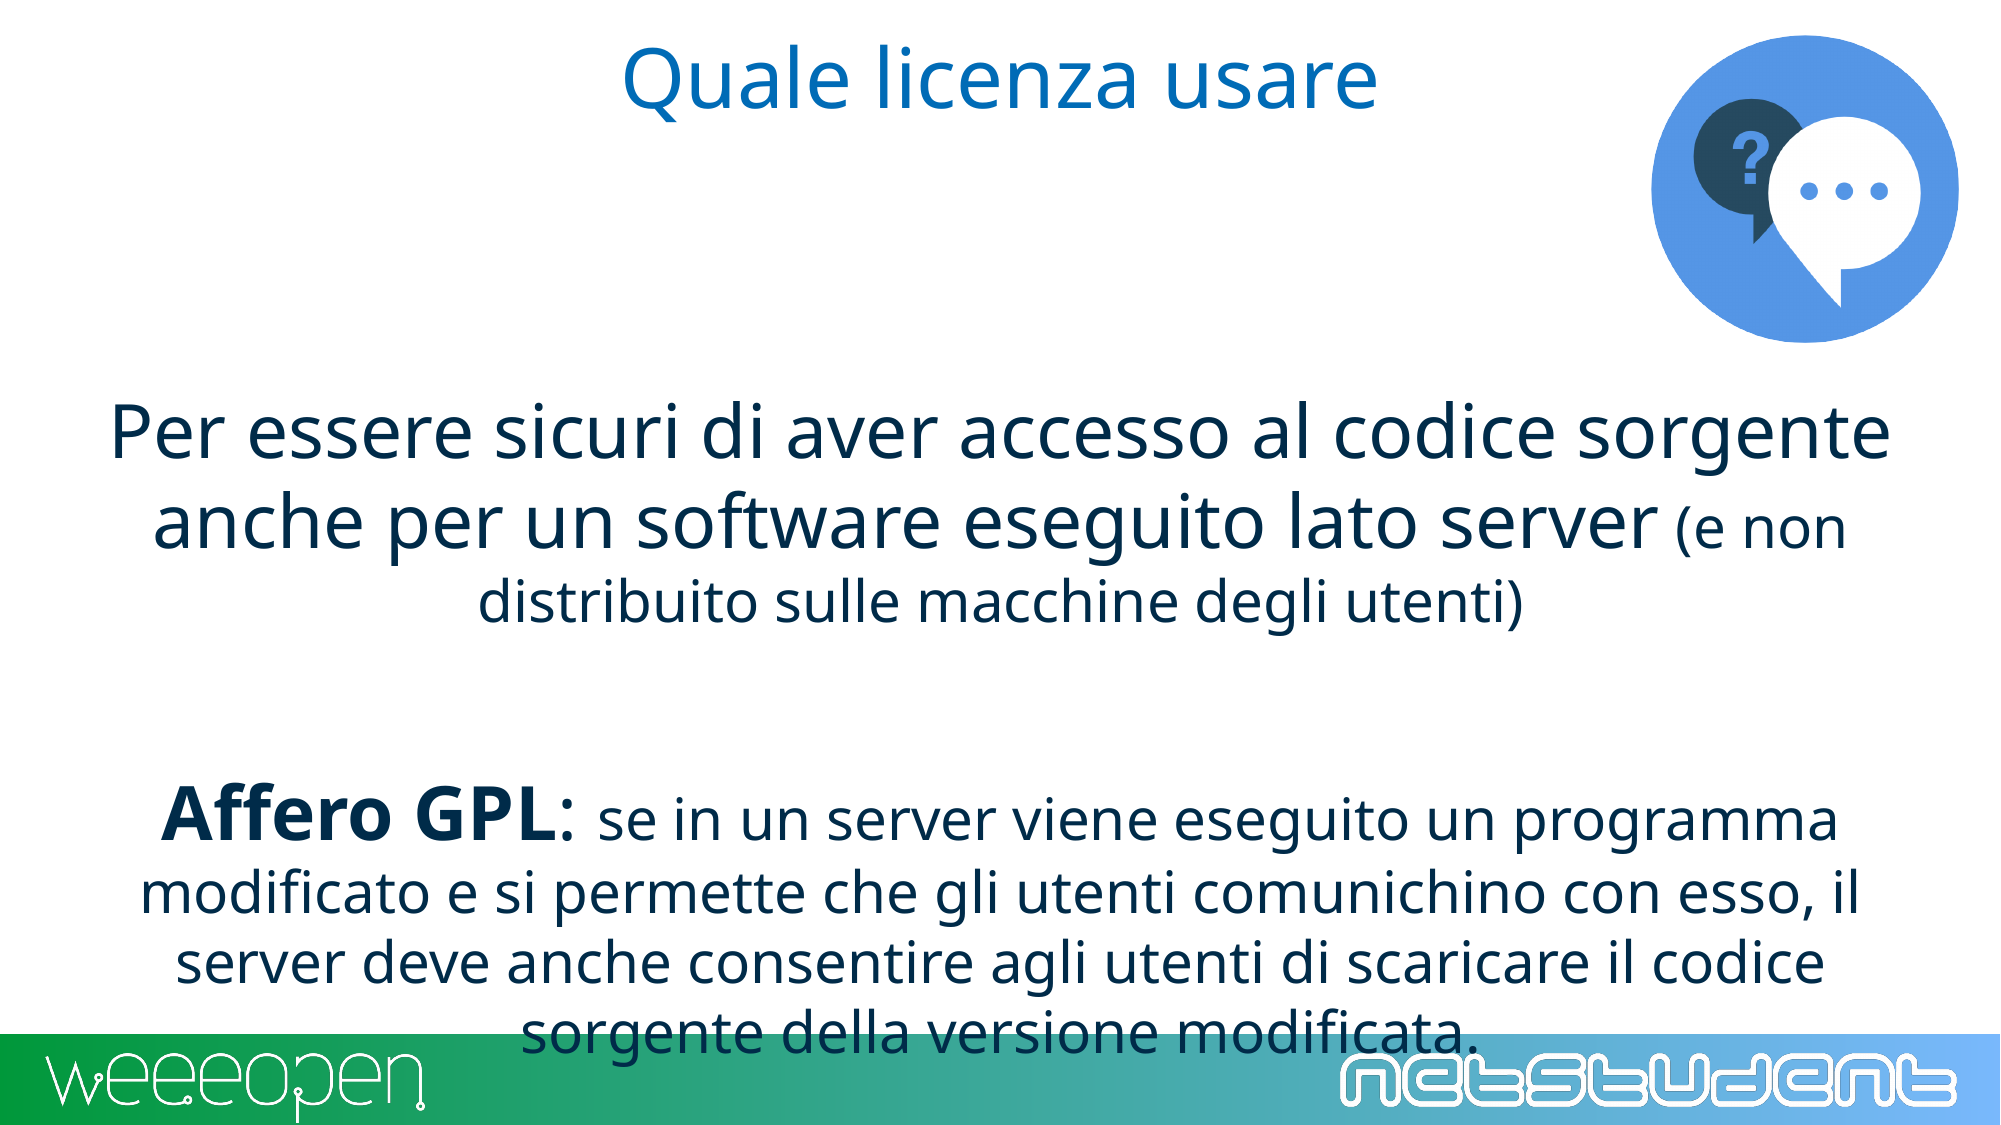

Quale licenza usare
Per essere sicuri di aver accesso al codice sorgente anche per un software eseguito lato server (e non distribuito sulle macchine degli utenti)
Affero GPL: se in un server viene eseguito un programma modificato e si permette che gli utenti comunichino con esso, il server deve anche consentire agli utenti di scaricare il codice sorgente della versione modificata.